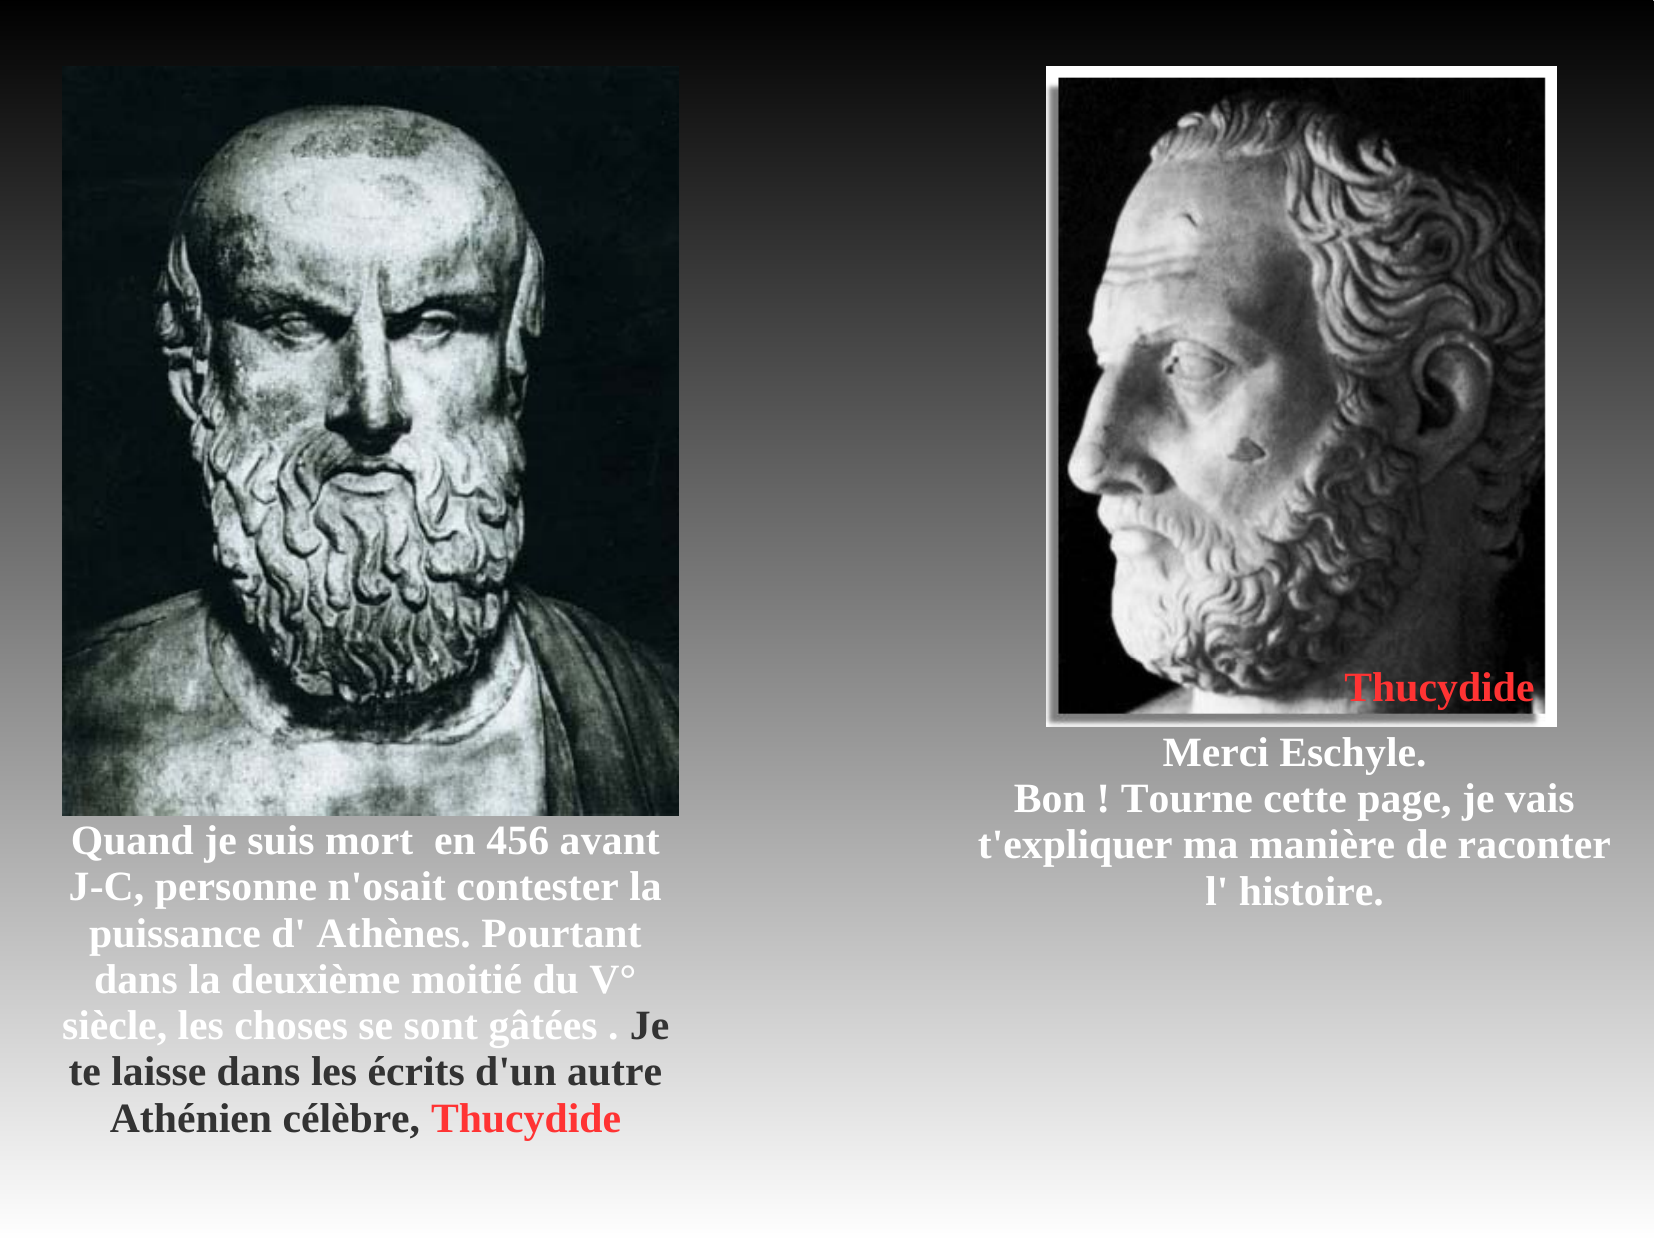

Thucydide
Merci Eschyle.
Bon ! Tourne cette page, je vais t'expliquer ma manière de raconter l' histoire.
Quand je suis mort en 456 avant J-C, personne n'osait contester la puissance d' Athènes. Pourtant dans la deuxième moitié du V° siècle, les choses se sont gâtées . Je te laisse dans les écrits d'un autre Athénien célèbre, Thucydide